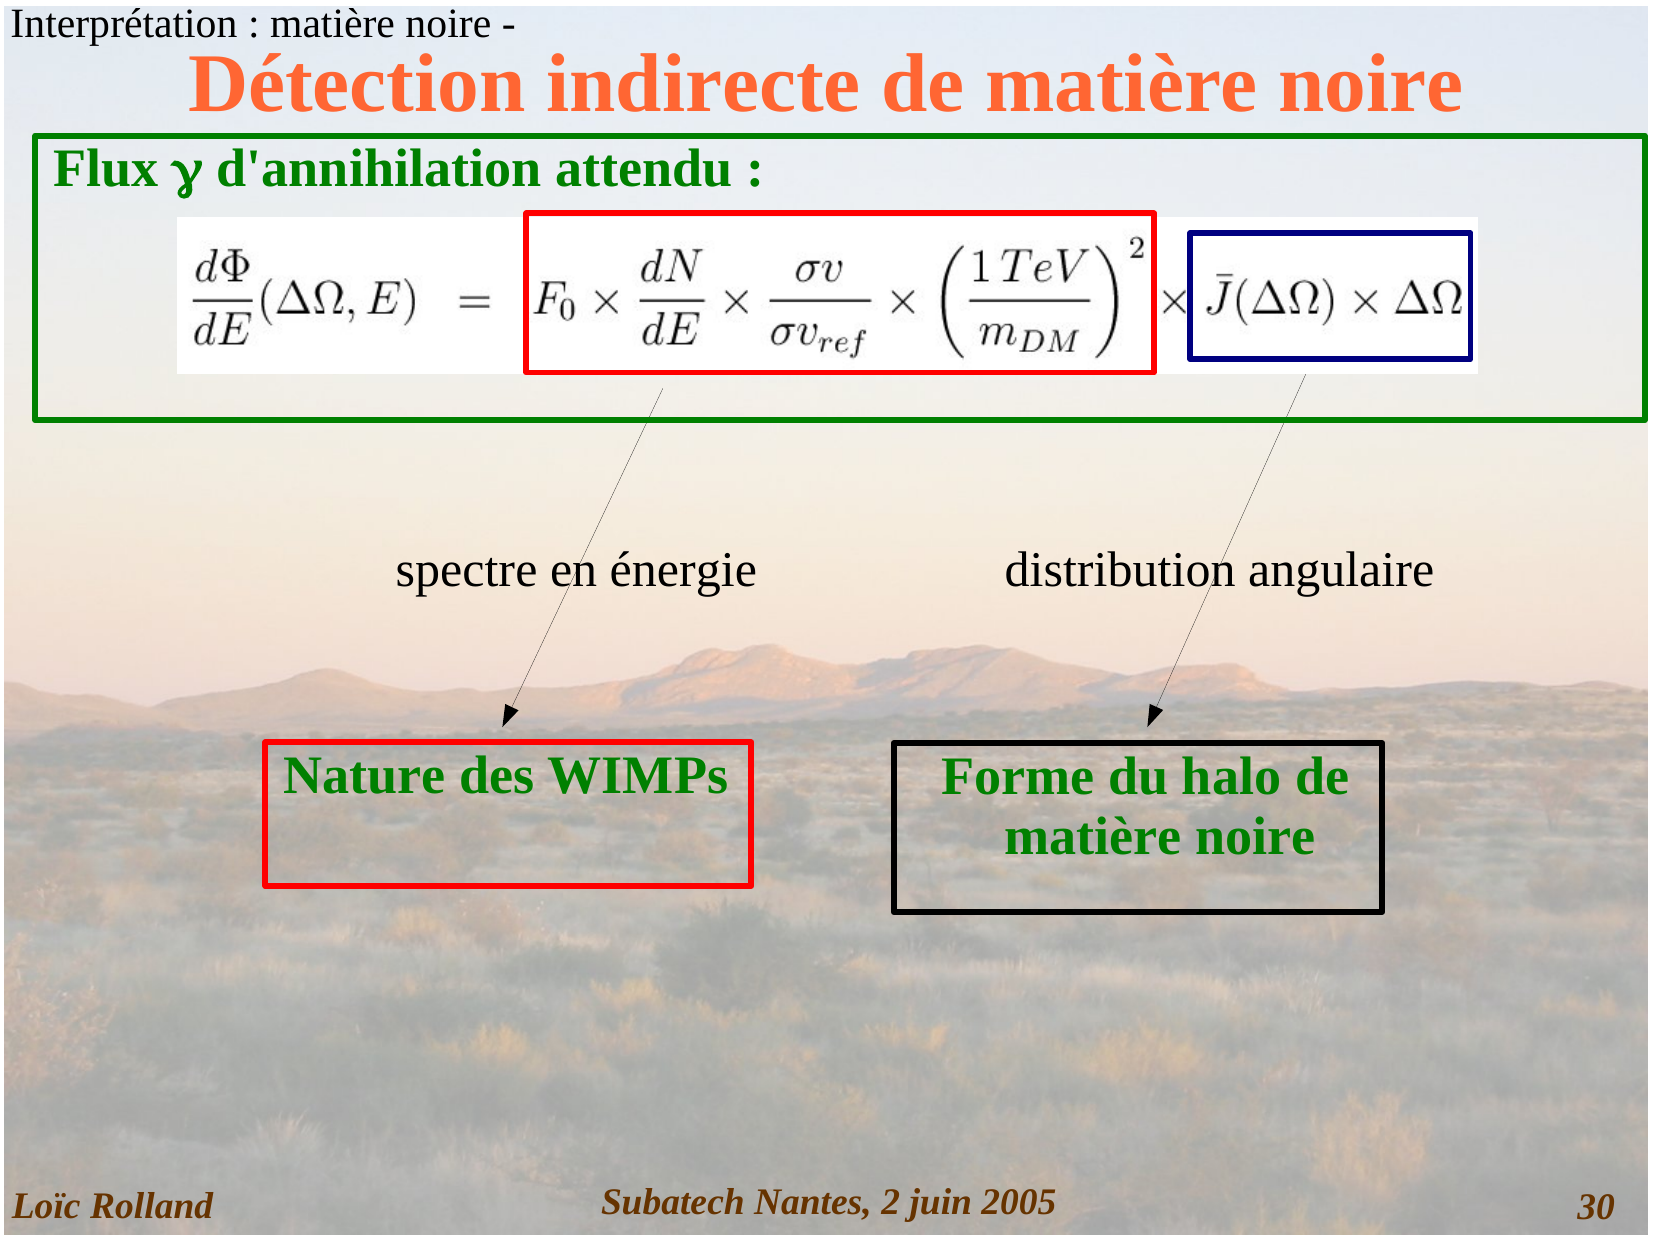

Interprétation : matière noire -
# Détection indirecte de matière noire
Flux  d'annihilation attendu :
distribution angulaire
spectre en énergie
Nature des WIMPs
Forme du halo de matière noire